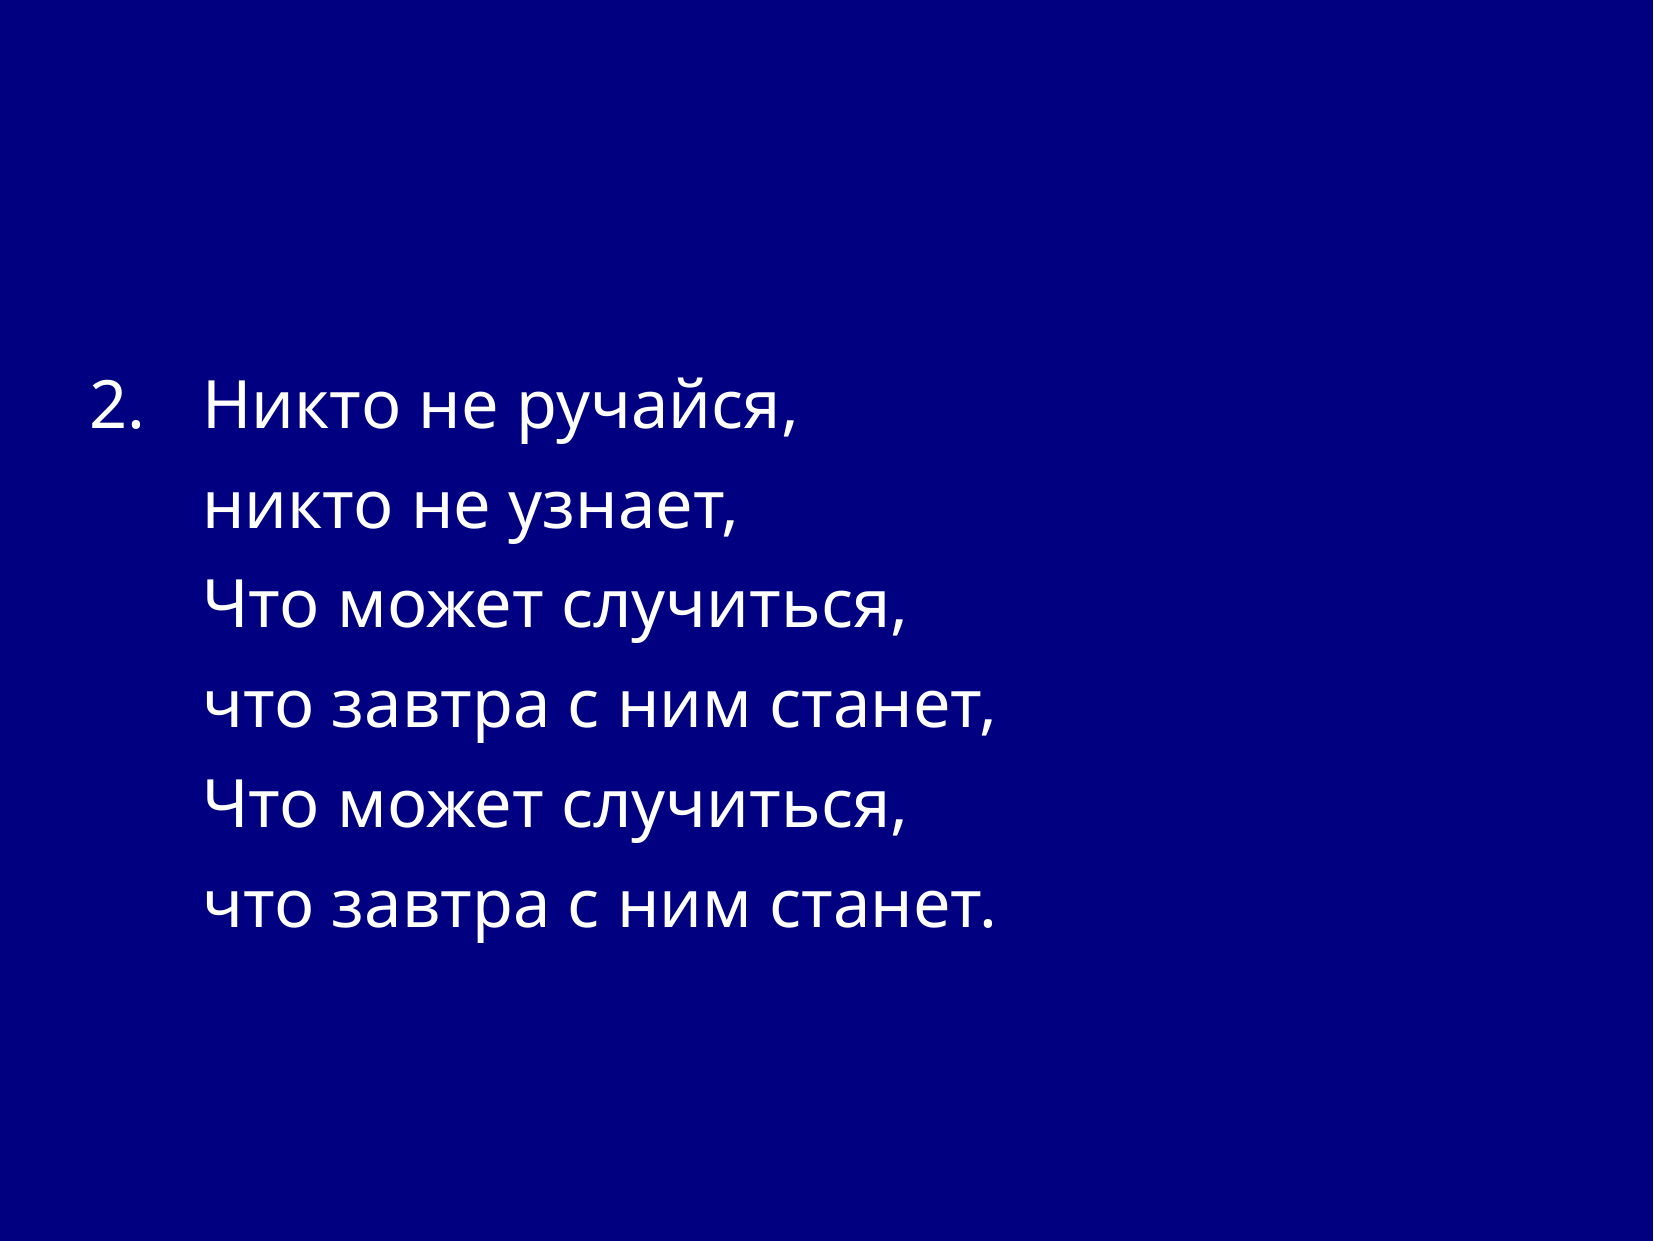

2.	Никто не ручайся,
	никто не узнает,
	Что может случиться,
	что завтра с ним станет,
	Что может случиться,
	что завтра с ним станет.